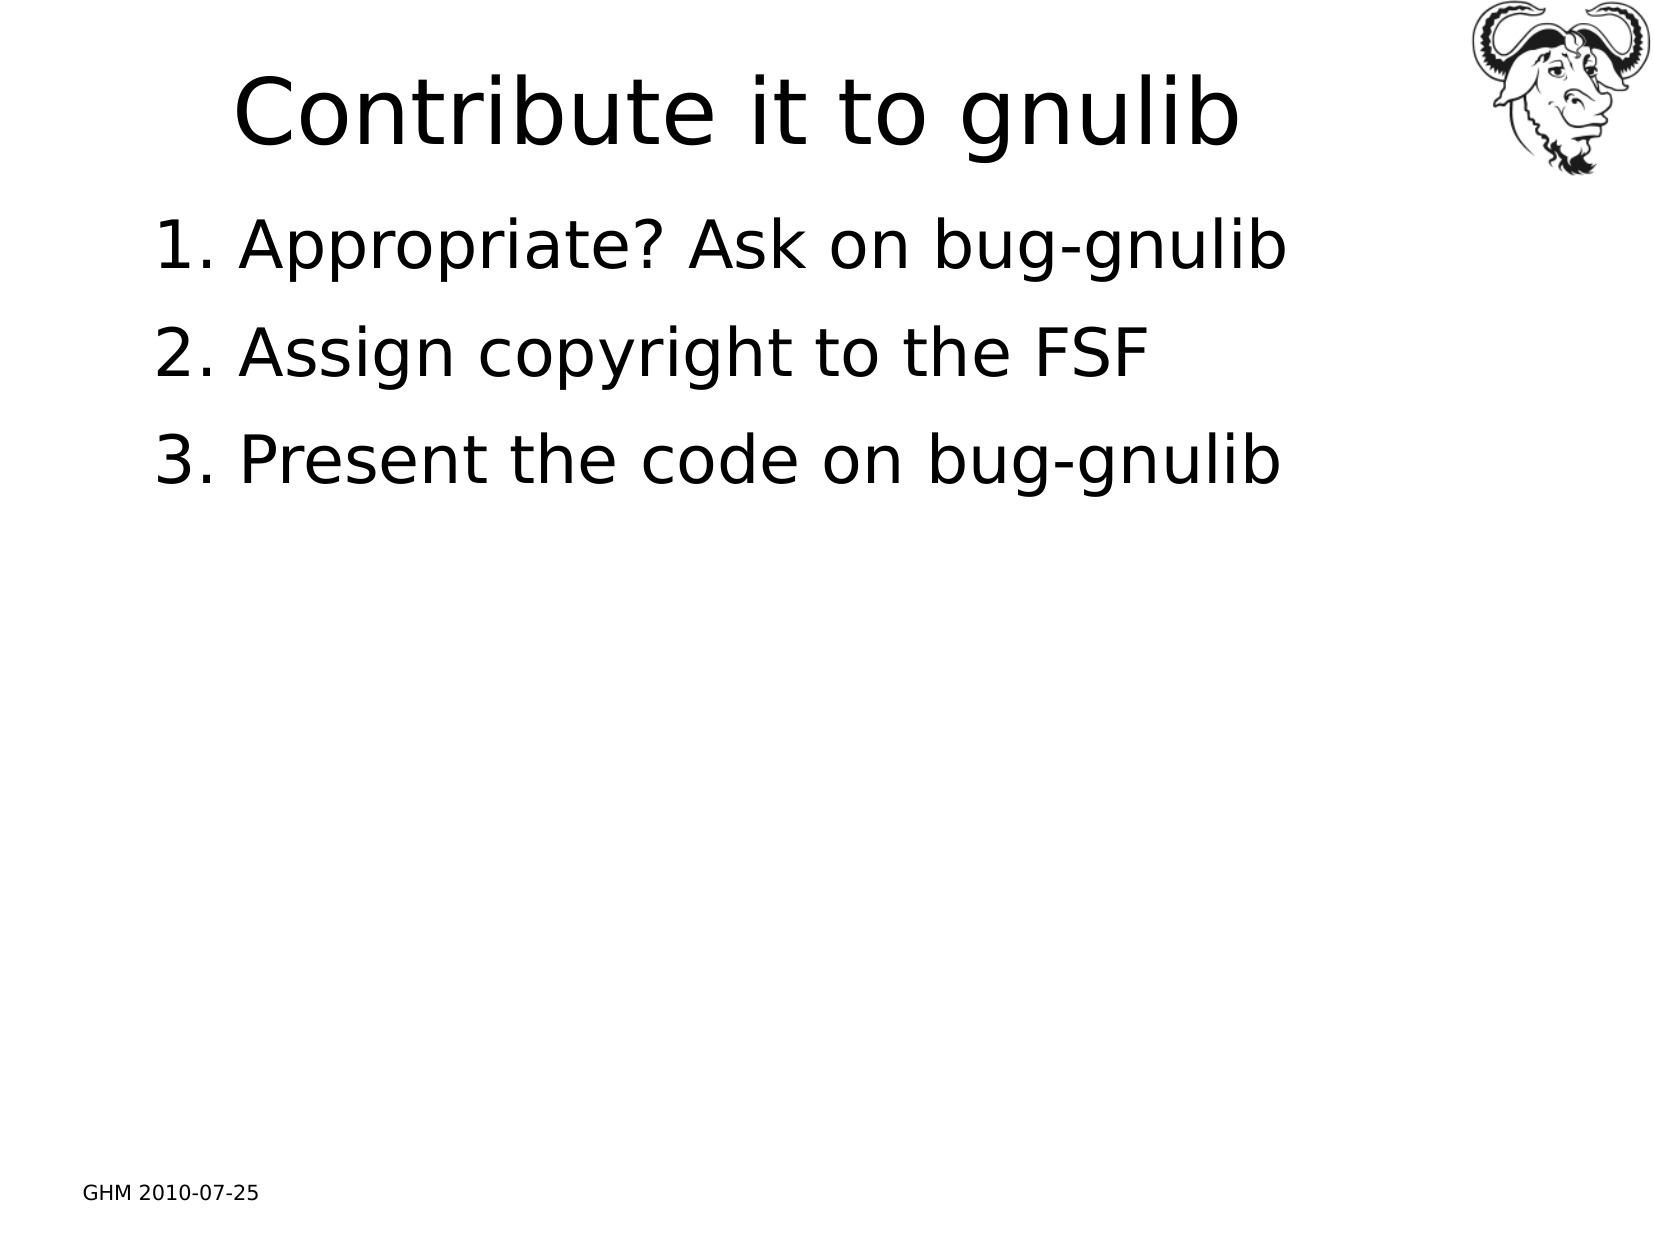

# Contribute it to gnulib
1. Appropriate? Ask on bug-gnulib
2. Assign copyright to the FSF
3. Present the code on bug-gnulib